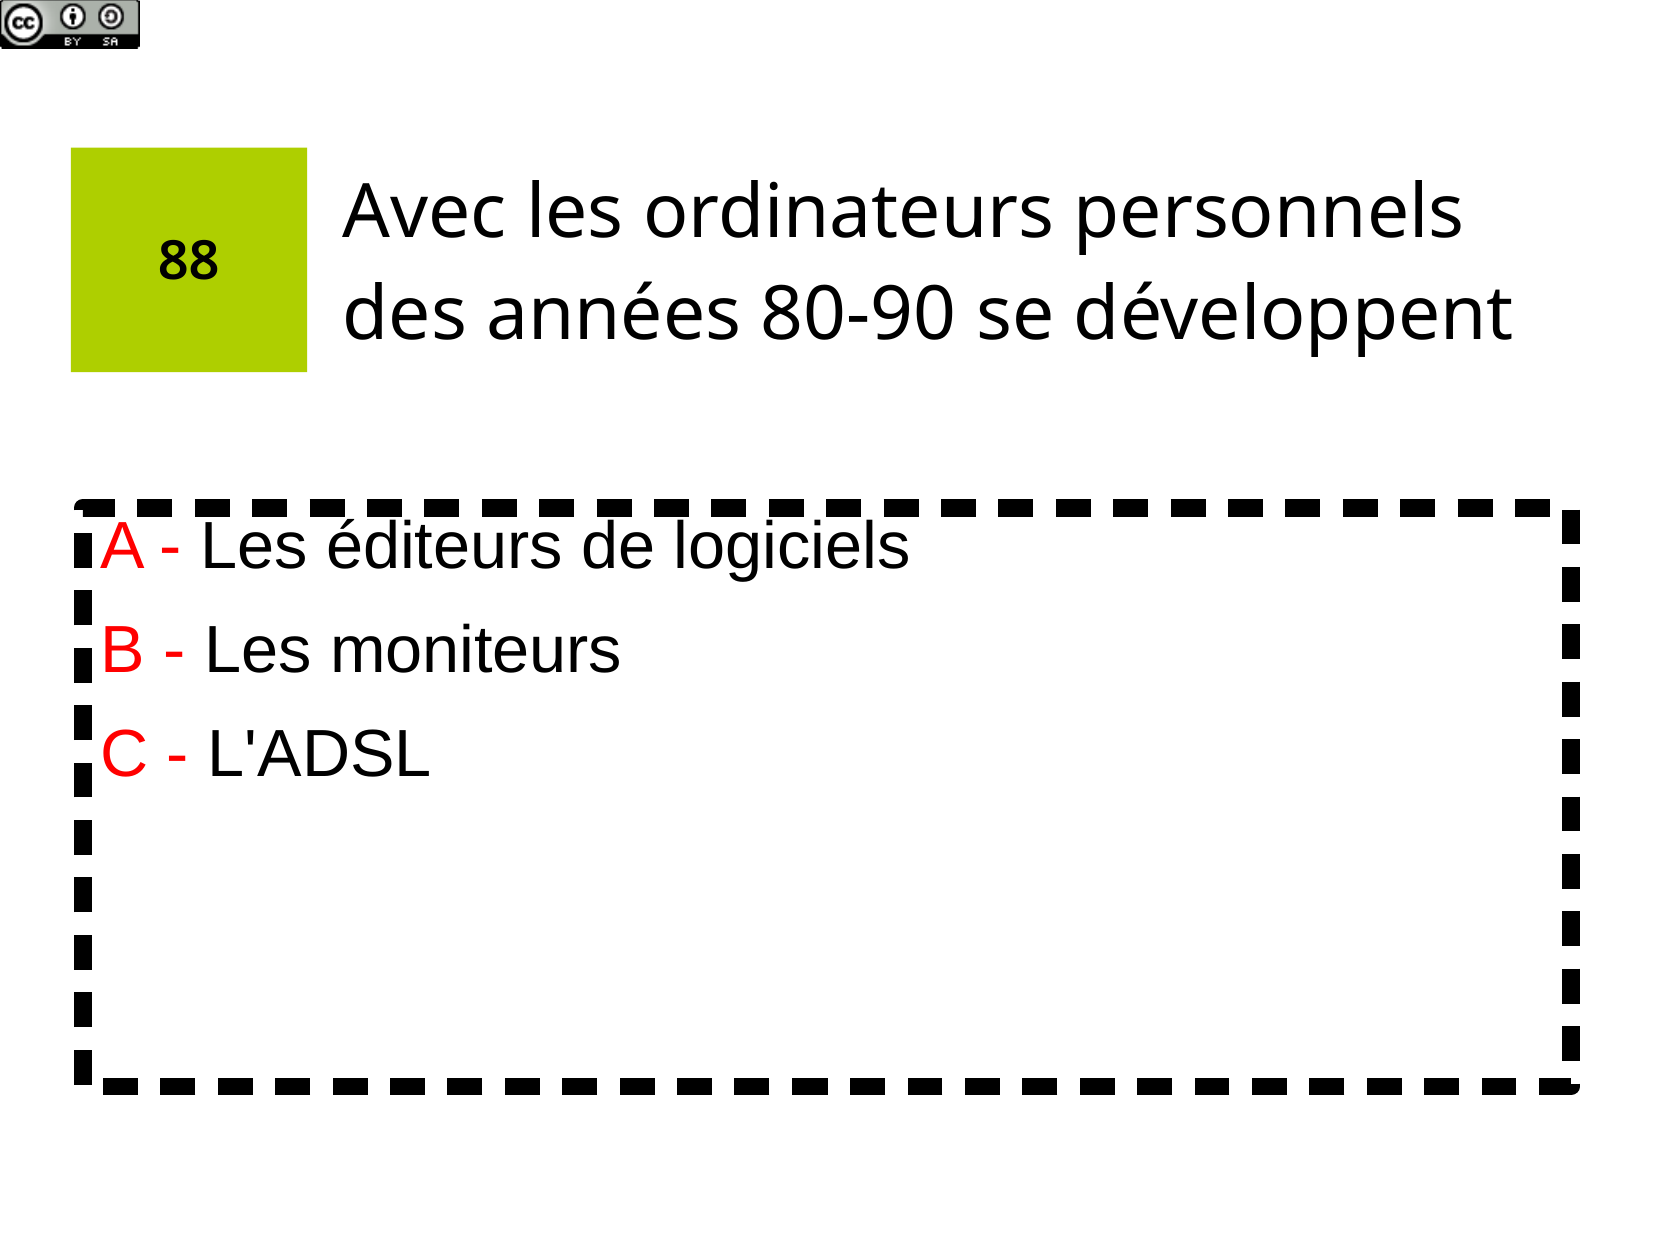

# Avec les ordinateurs personnels des années 80-90 se développent
88
Les éditeurs de logiciels
Les moniteurs
L'ADSL